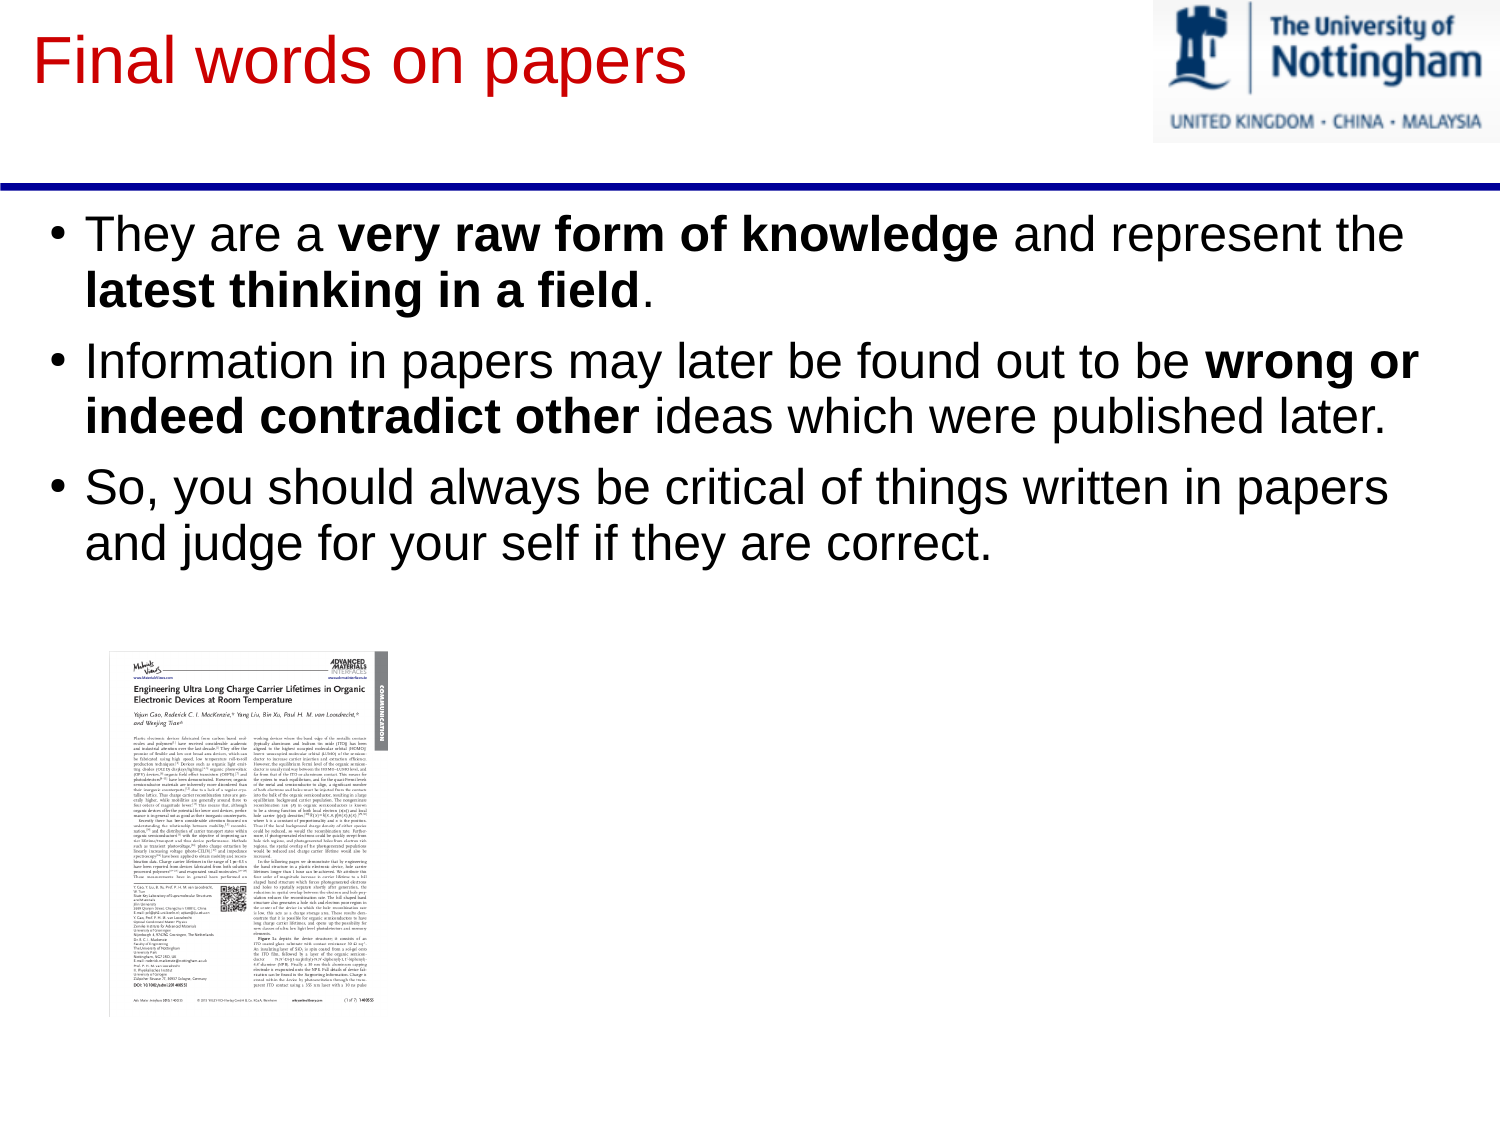

Final words on papers
They are a very raw form of knowledge and represent the latest thinking in a field.
Information in papers may later be found out to be wrong or indeed contradict other ideas which were published later.
So, you should always be critical of things written in papers and judge for your self if they are correct.